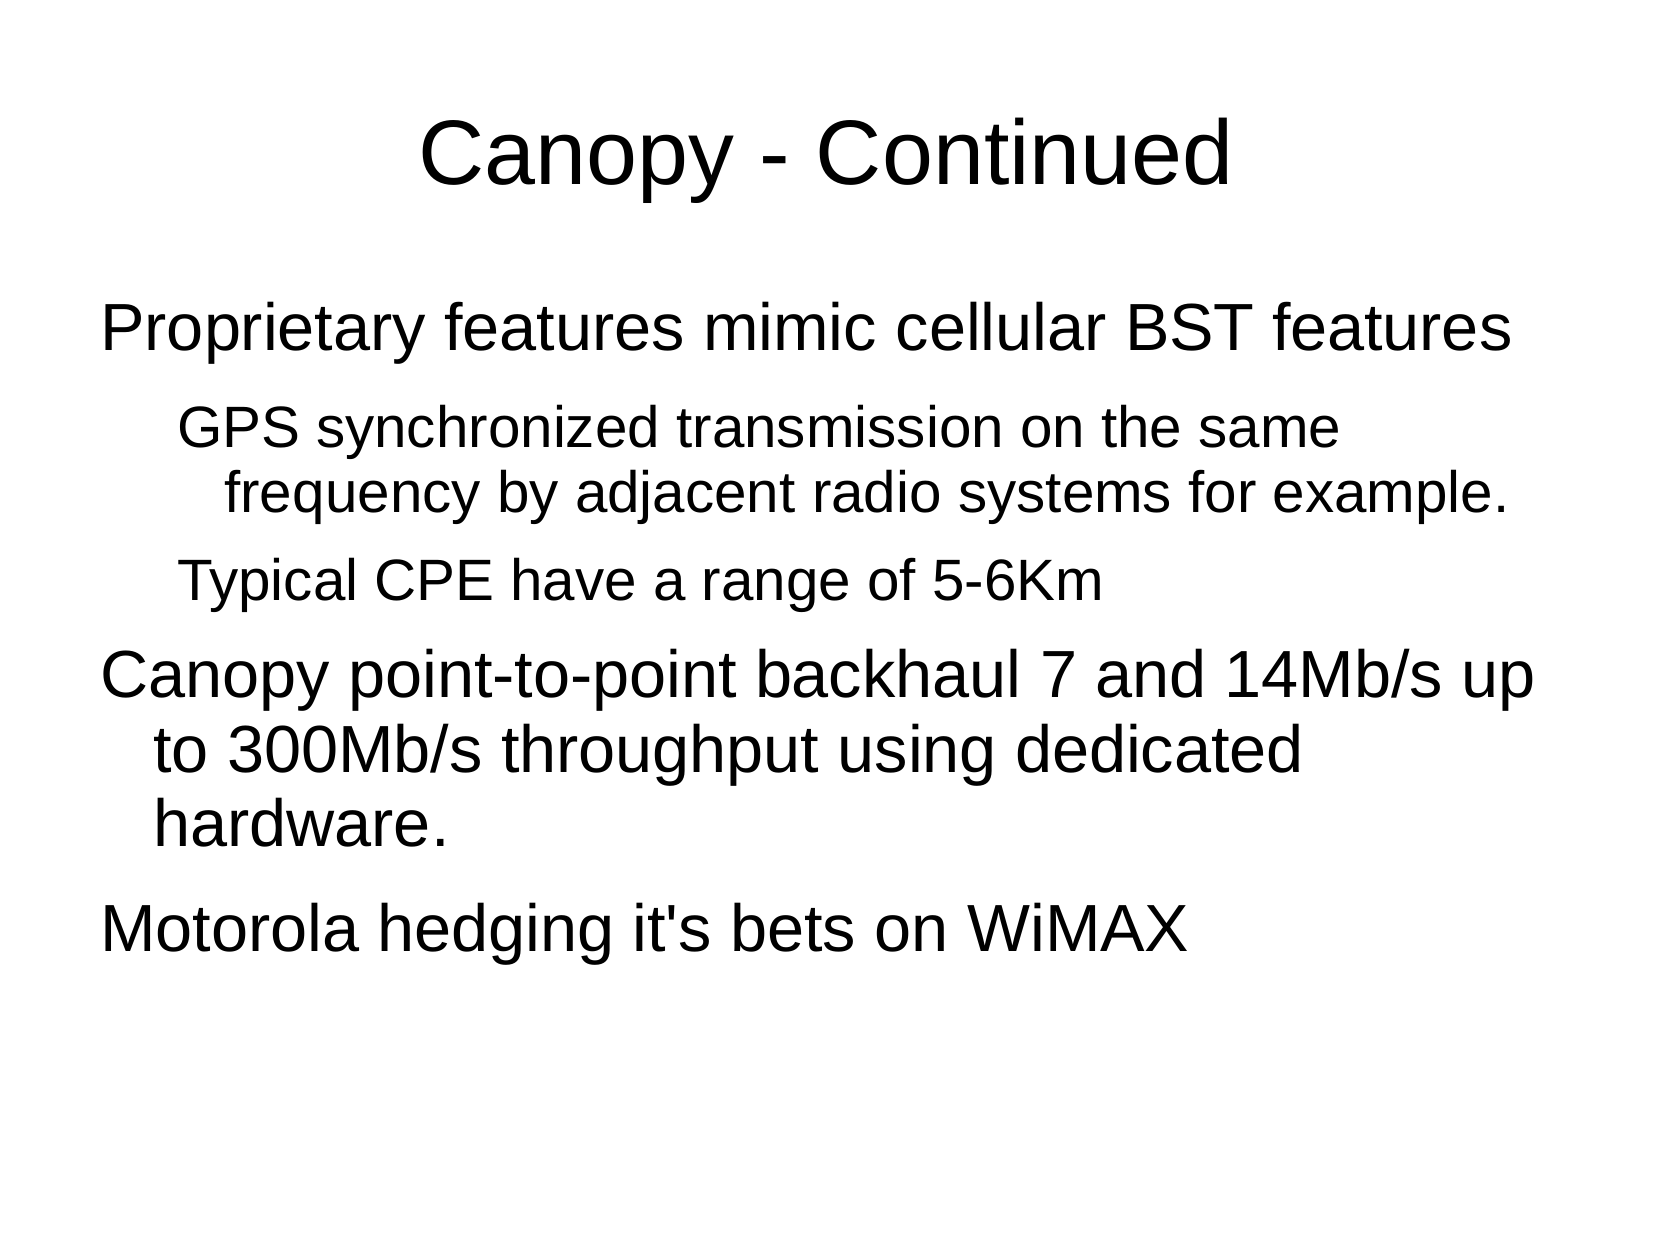

# Canopy - Continued
Proprietary features mimic cellular BST features
GPS synchronized transmission on the same frequency by adjacent radio systems for example.
Typical CPE have a range of 5-6Km
Canopy point-to-point backhaul 7 and 14Mb/s up to 300Mb/s throughput using dedicated hardware.
Motorola hedging it's bets on WiMAX